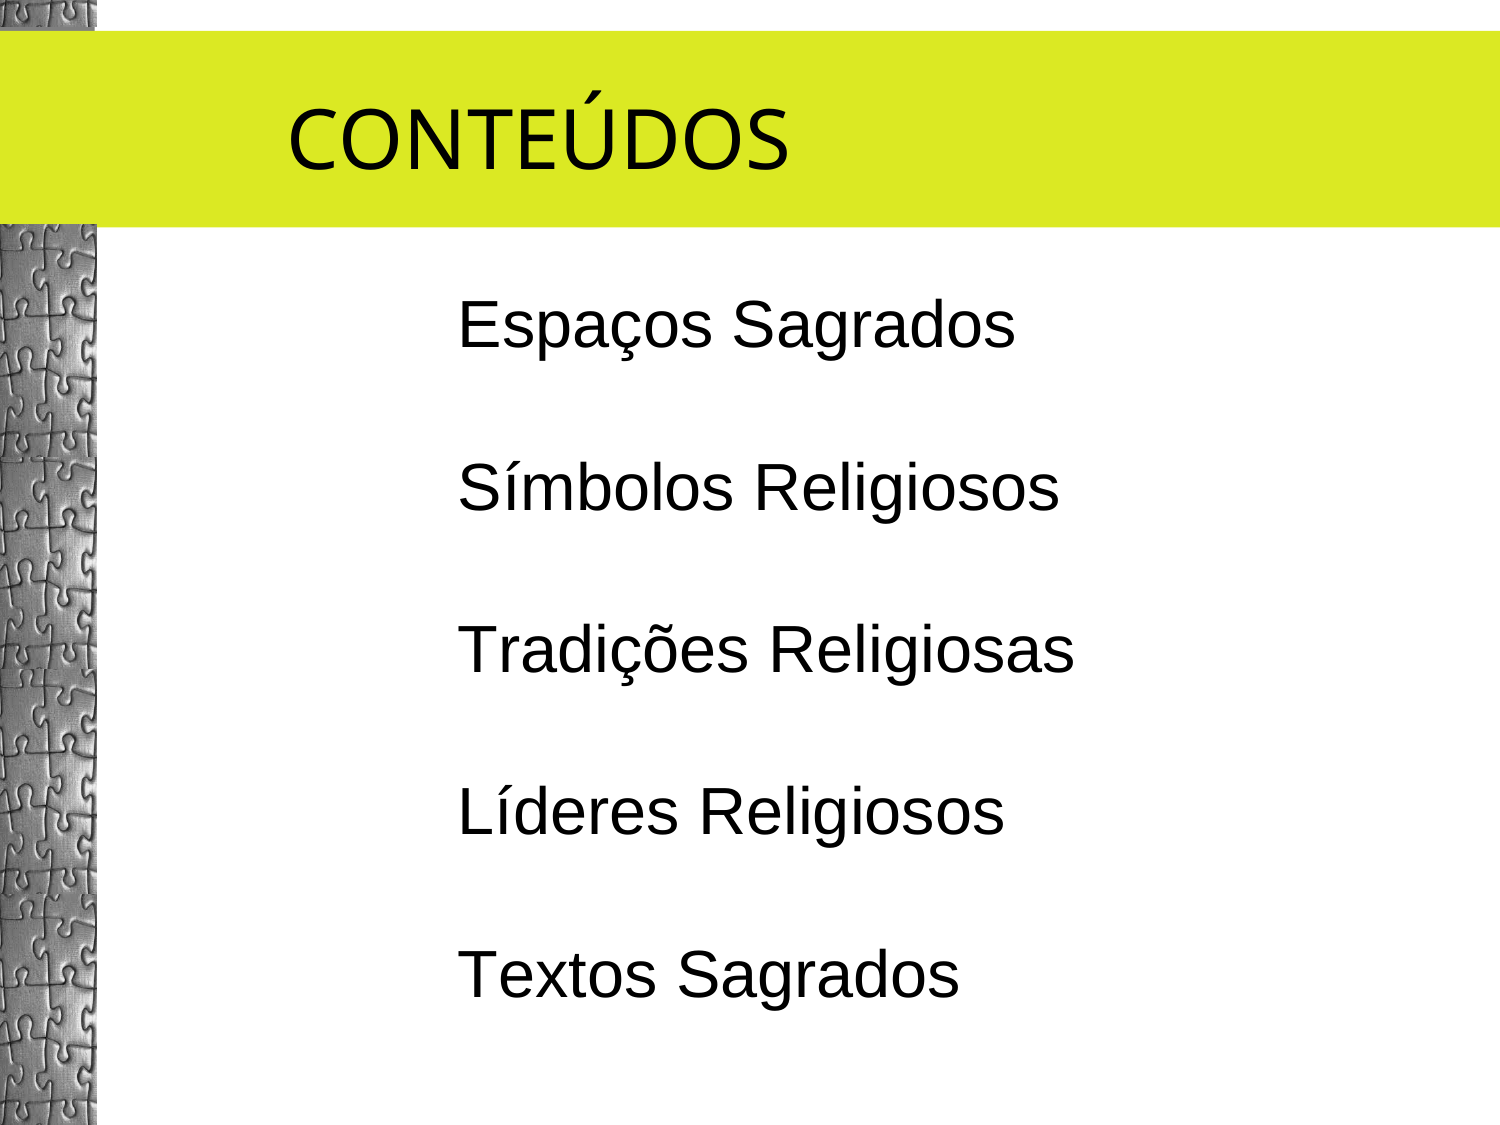

# CONTEÚDOS
Espaços Sagrados
Símbolos Religiosos
Tradições Religiosas
Líderes Religiosos
Textos Sagrados